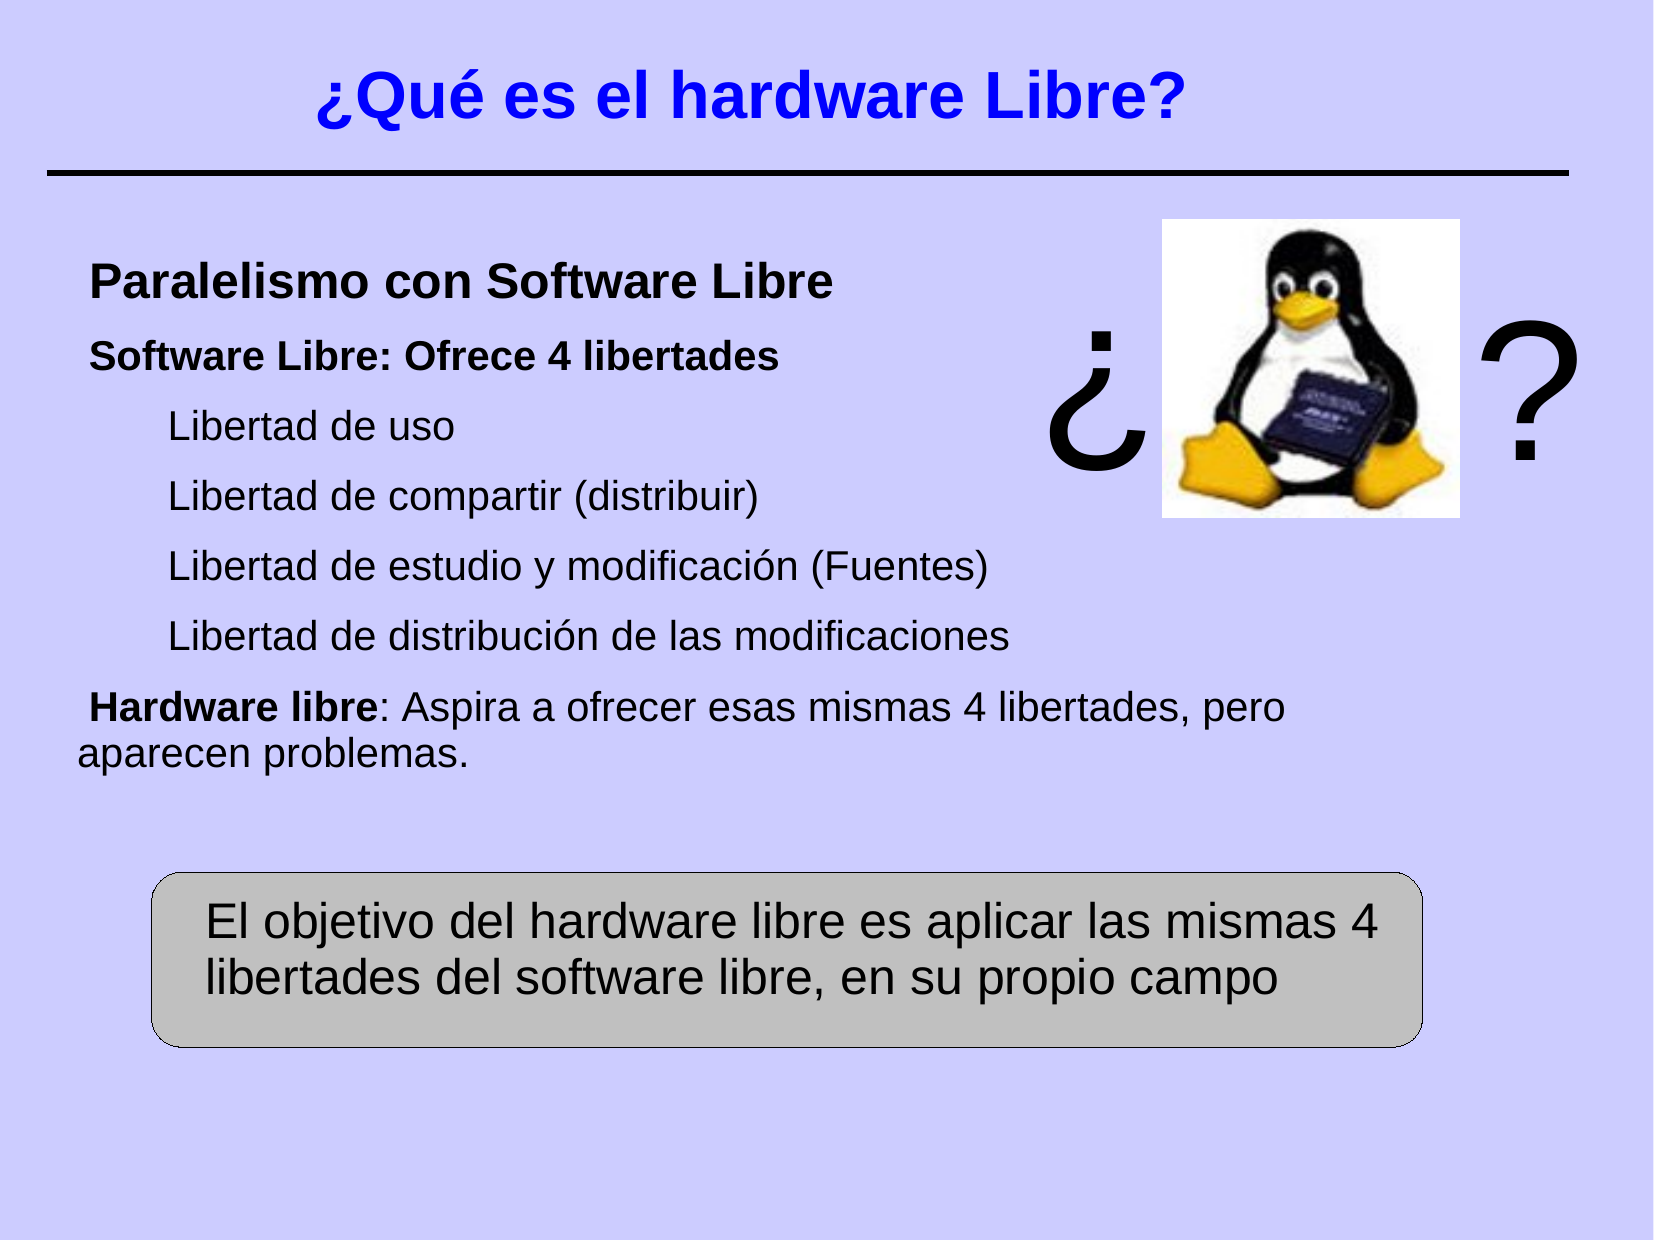

# ¿Qué es el hardware Libre?
 Paralelismo con Software Libre
 Software Libre: Ofrece 4 libertades
Libertad de uso
Libertad de compartir (distribuir)
Libertad de estudio y modificación (Fuentes)
Libertad de distribución de las modificaciones
 Hardware libre: Aspira a ofrecer esas mismas 4 libertades, pero aparecen problemas.
¿
?
El objetivo del hardware libre es aplicar las mismas 4 libertades del software libre, en su propio campo